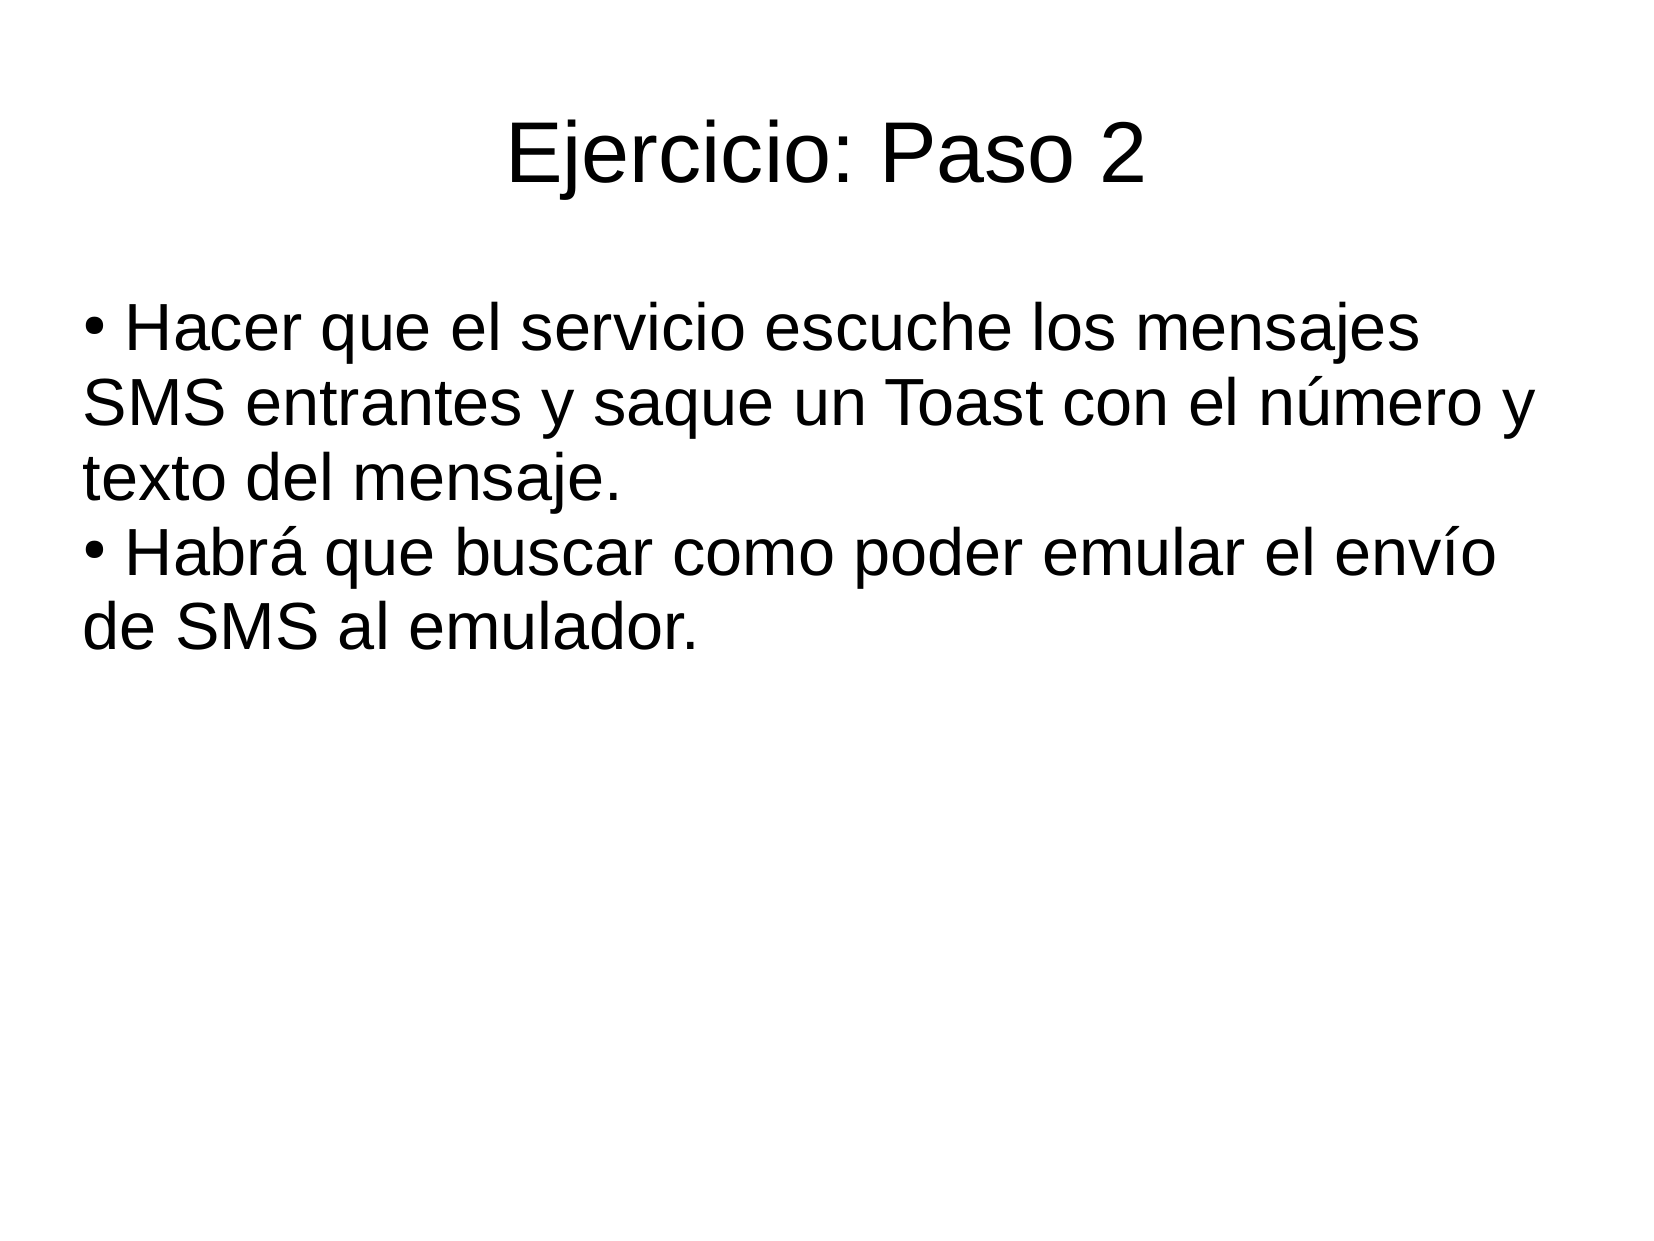

# Ejercicio: Paso 2
 Hacer que el servicio escuche los mensajes SMS entrantes y saque un Toast con el número y texto del mensaje.
 Habrá que buscar como poder emular el envío de SMS al emulador.